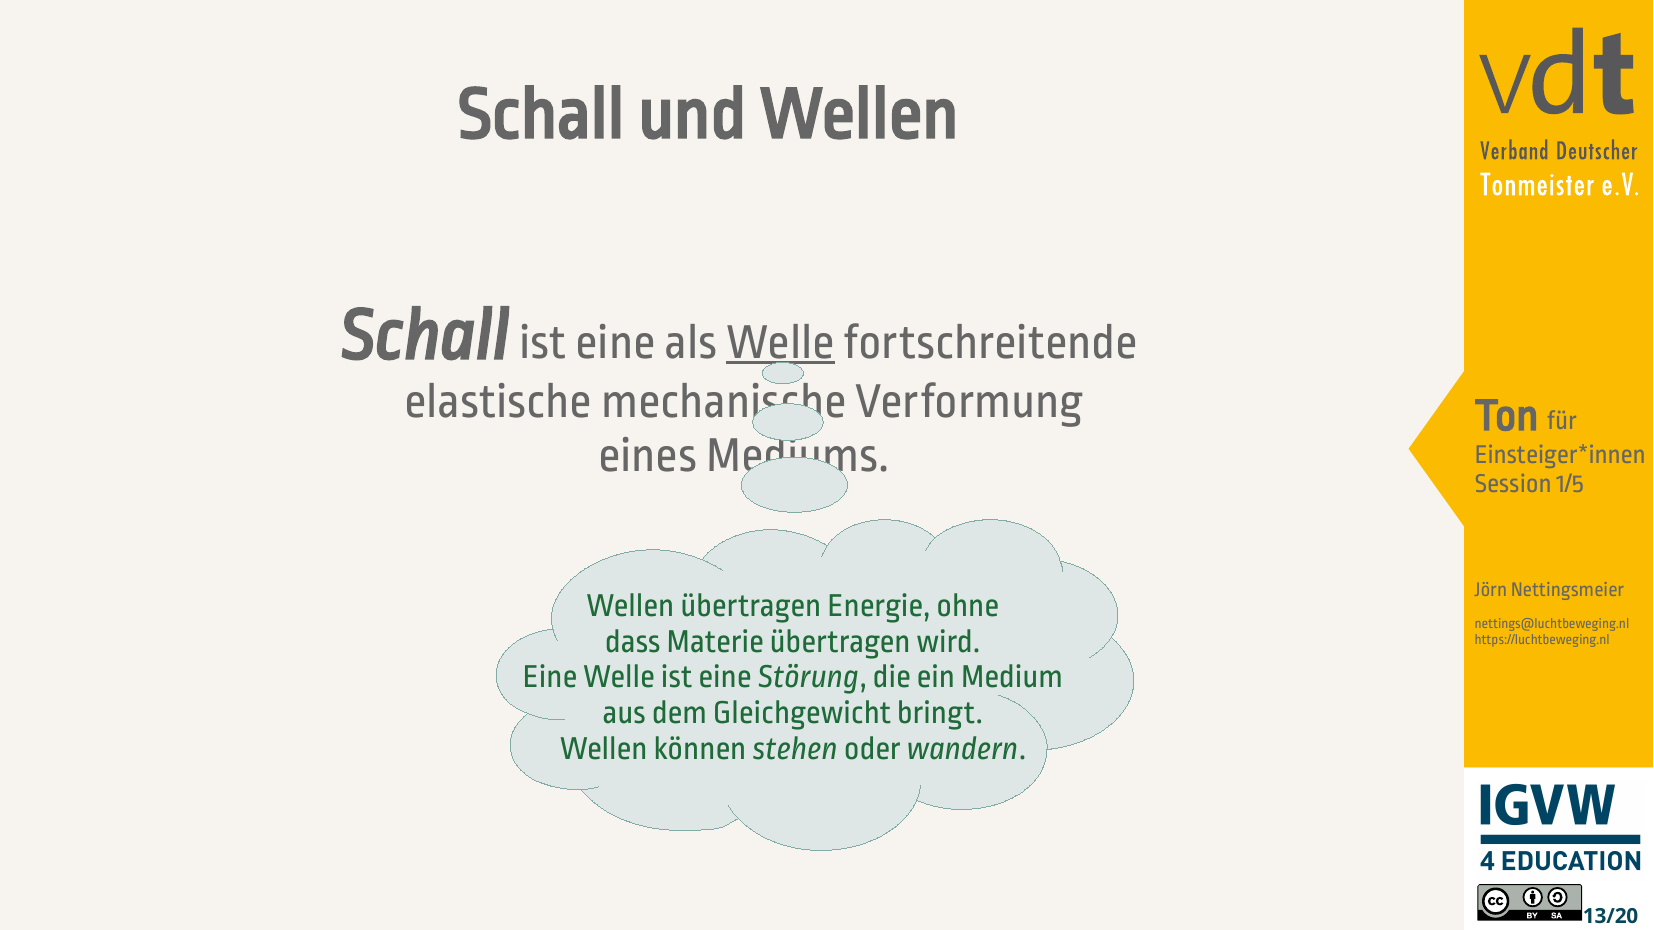

# Schall und Wellen
Schall ist eine als Welle fortschreitende
elastische mechanische Verformung
eines Mediums.
Wellen übertragen Energie, ohne
dass Materie übertragen wird.
Eine Welle ist eine Störung, die ein Medium
aus dem Gleichgewicht bringt.
Wellen können stehen oder wandern.